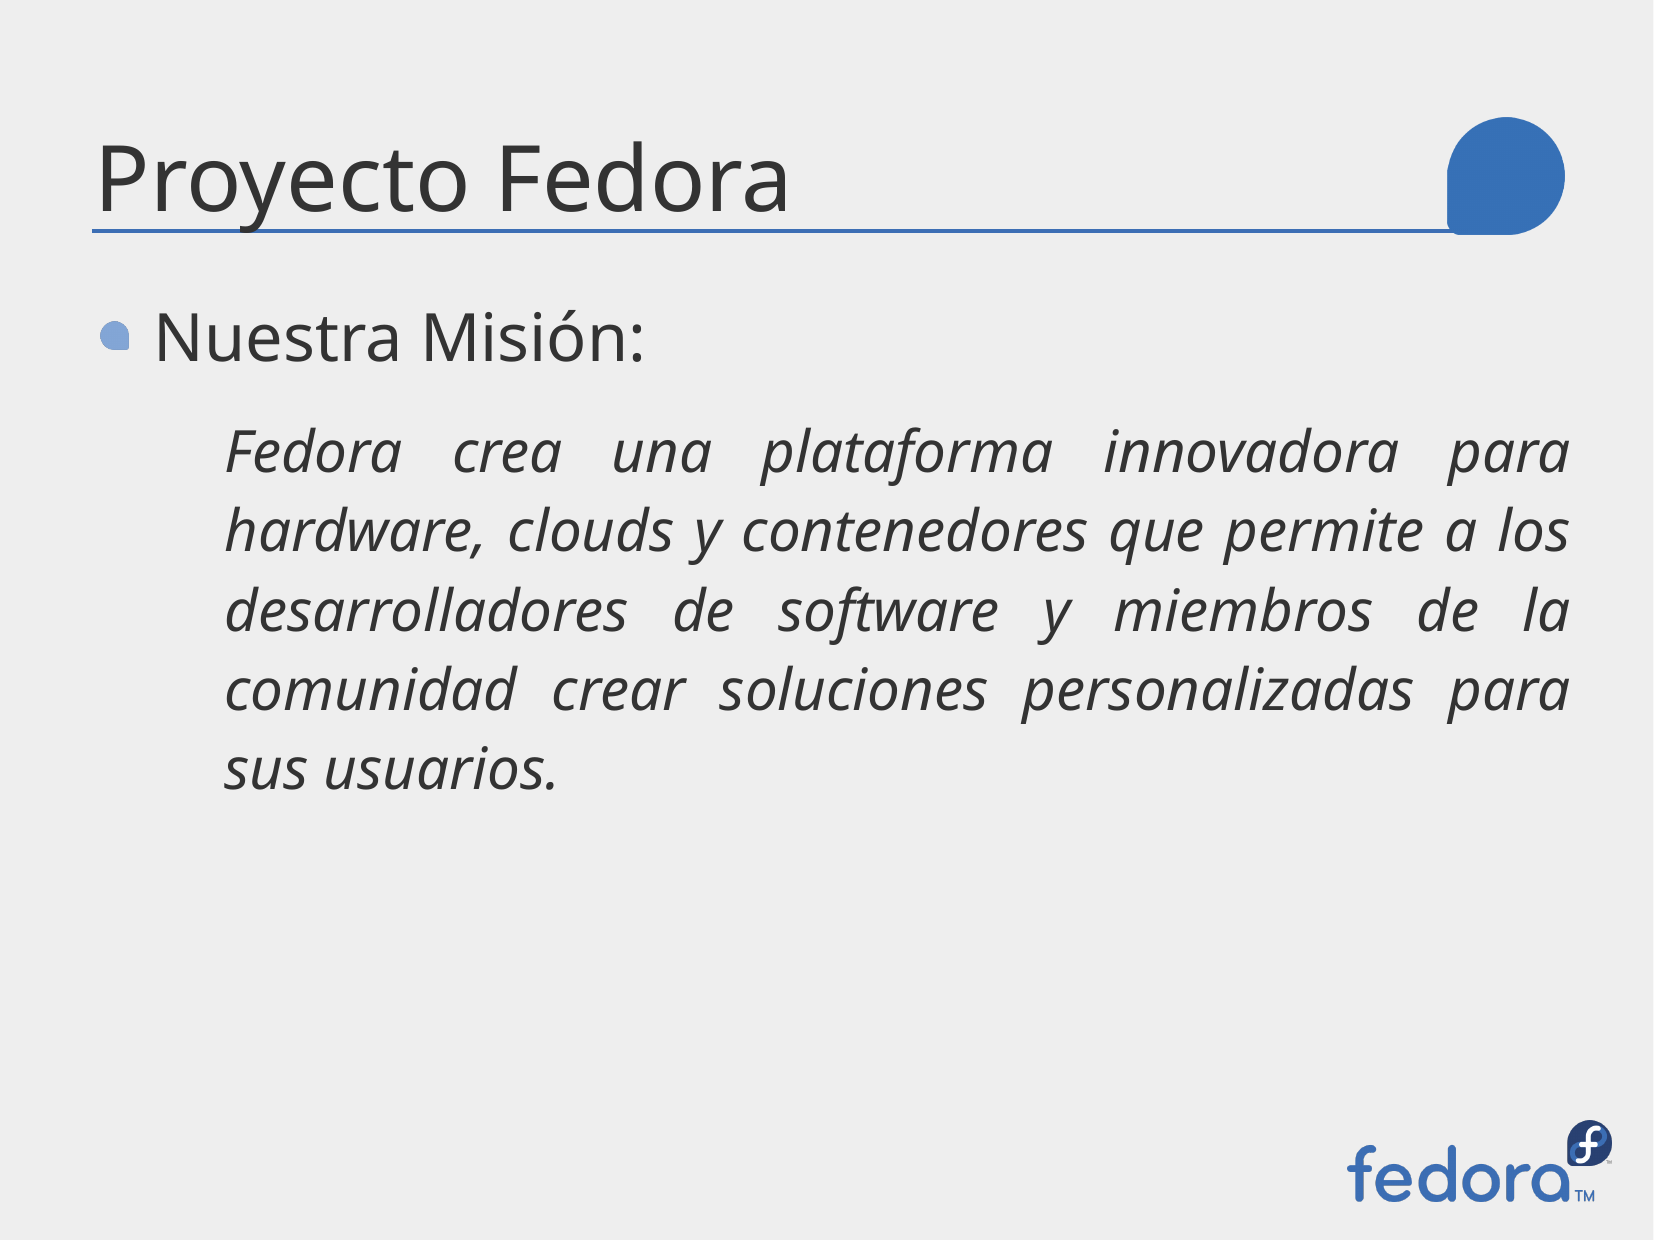

Proyecto Fedora
# Nuestra Misión:
Fedora crea una plataforma innovadora para hardware, clouds y contenedores que permite a los desarrolladores de software y miembros de la comunidad crear soluciones personalizadas para sus usuarios.